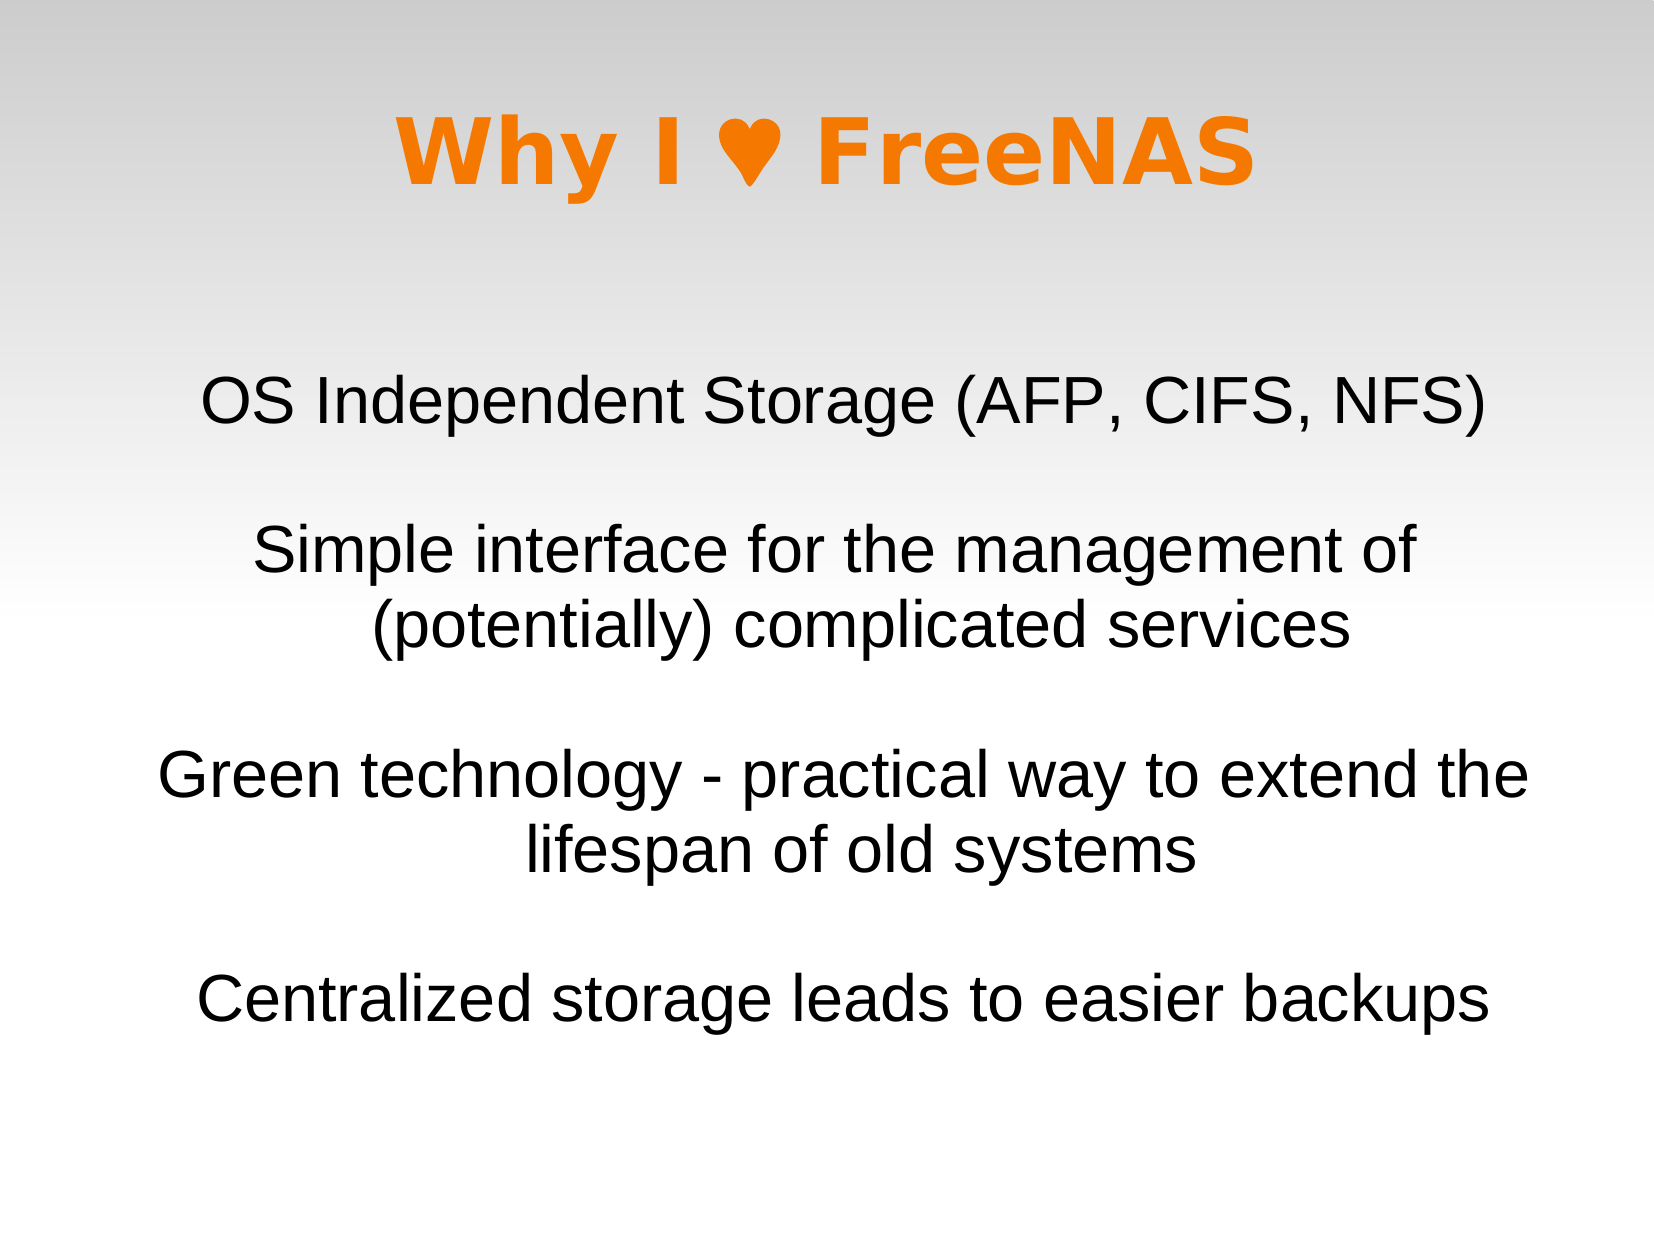

# Why I ♥ FreeNAS
OS Independent Storage (AFP, CIFS, NFS)
Simple interface for the management of (potentially) complicated services
Green technology - practical way to extend the lifespan of old systems
Centralized storage leads to easier backups